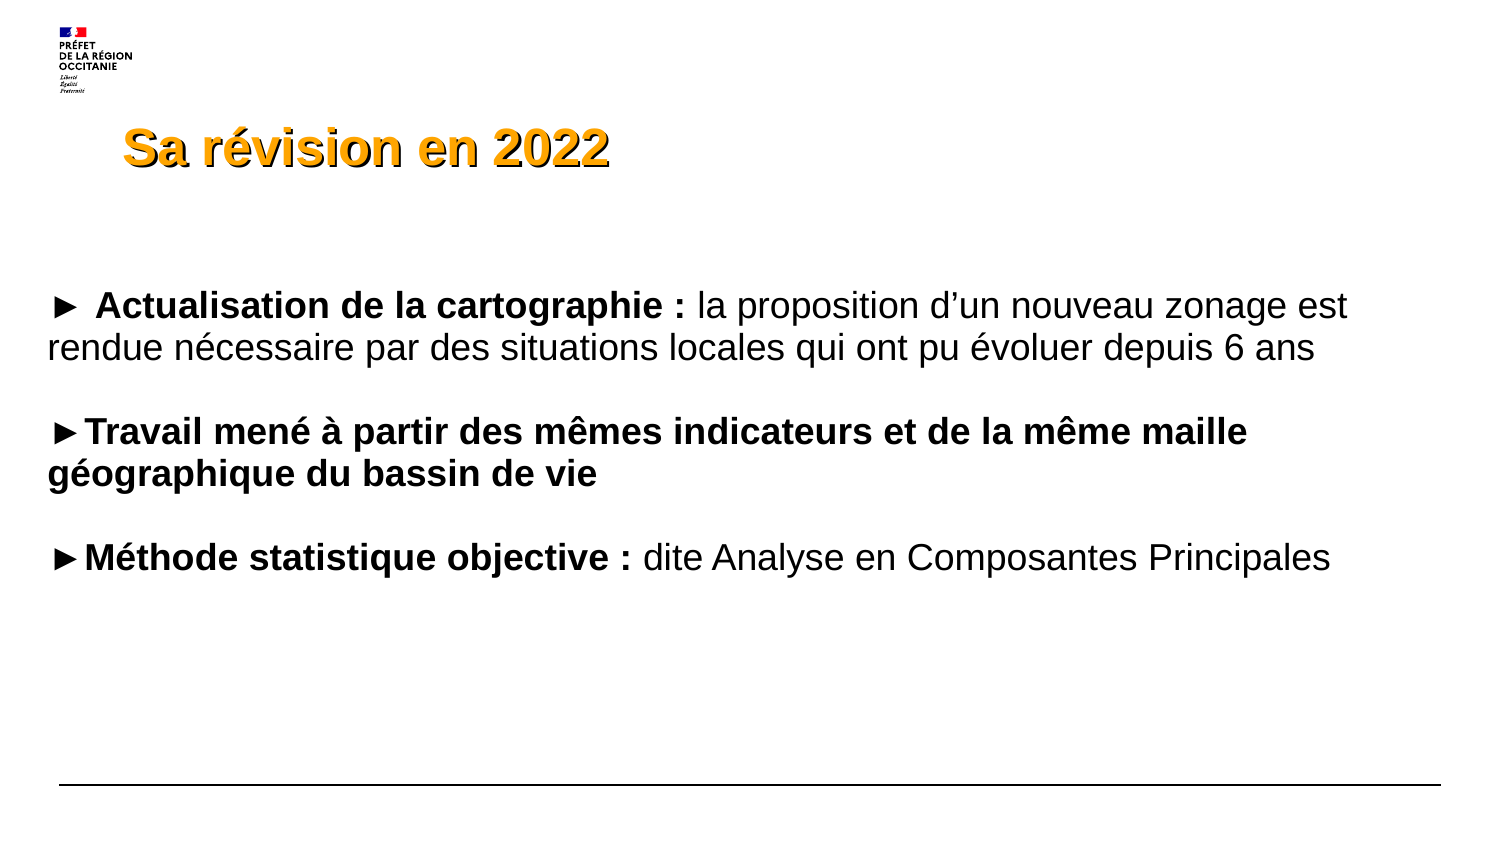

Sa révision en 2022
# ► Actualisation de la cartographie : la proposition d’un nouveau zonage est rendue nécessaire par des situations locales qui ont pu évoluer depuis 6 ans ►Travail mené à partir des mêmes indicateurs et de la même maille géographique du bassin de vie ►Méthode statistique objective : dite Analyse en Composantes Principales